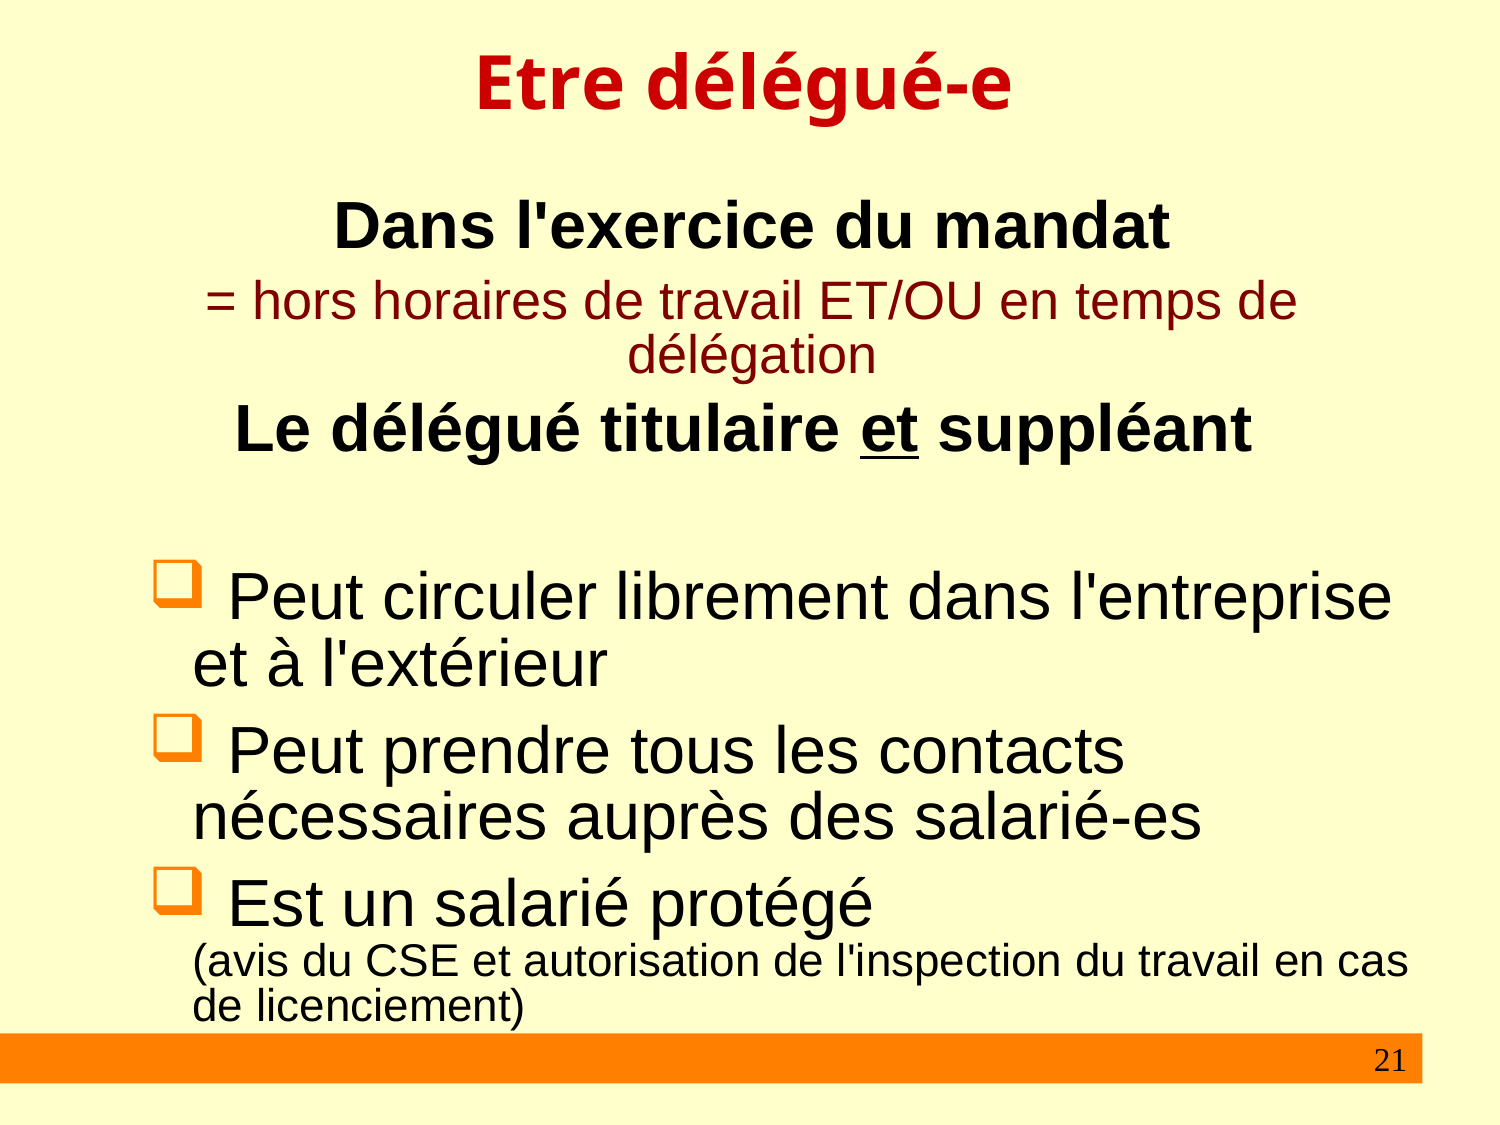

# Etre délégué-e
Dans l'exercice du mandat
= hors horaires de travail ET/OU en temps de délégation
Le délégué titulaire et suppléant
 Peut circuler librement dans l'entreprise et à l'extérieur
 Peut prendre tous les contacts nécessaires auprès des salarié-es
 Est un salarié protégé
(avis du CSE et autorisation de l'inspection du travail en cas de licenciement)